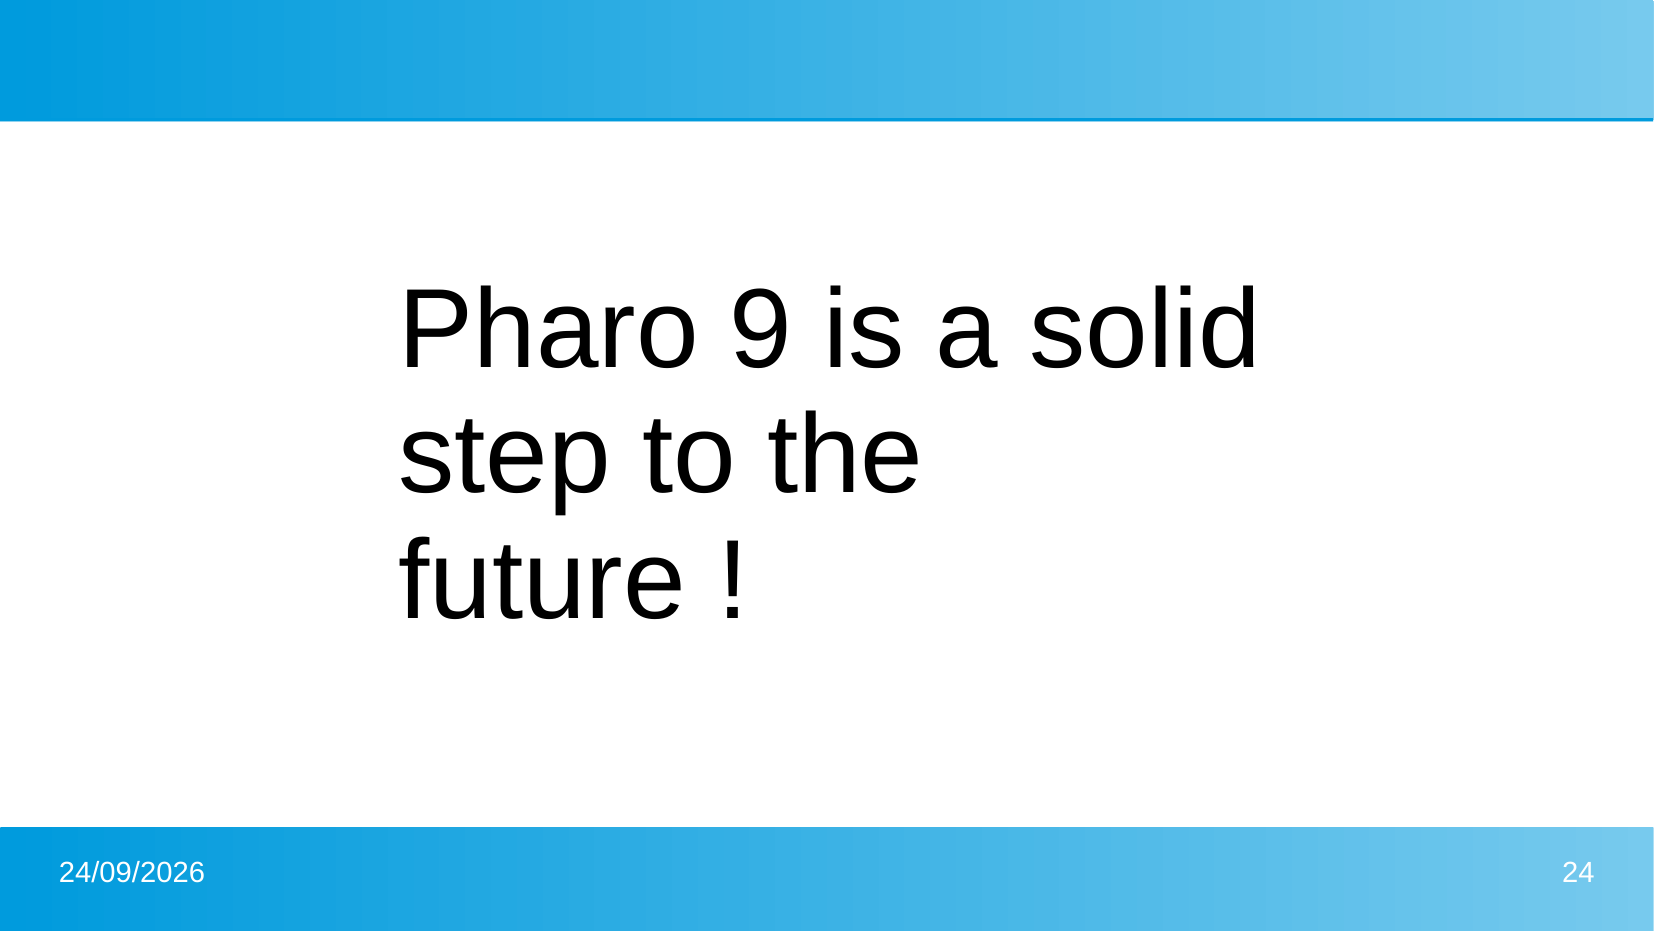

Pharo 9 is a solid step to the future !
24